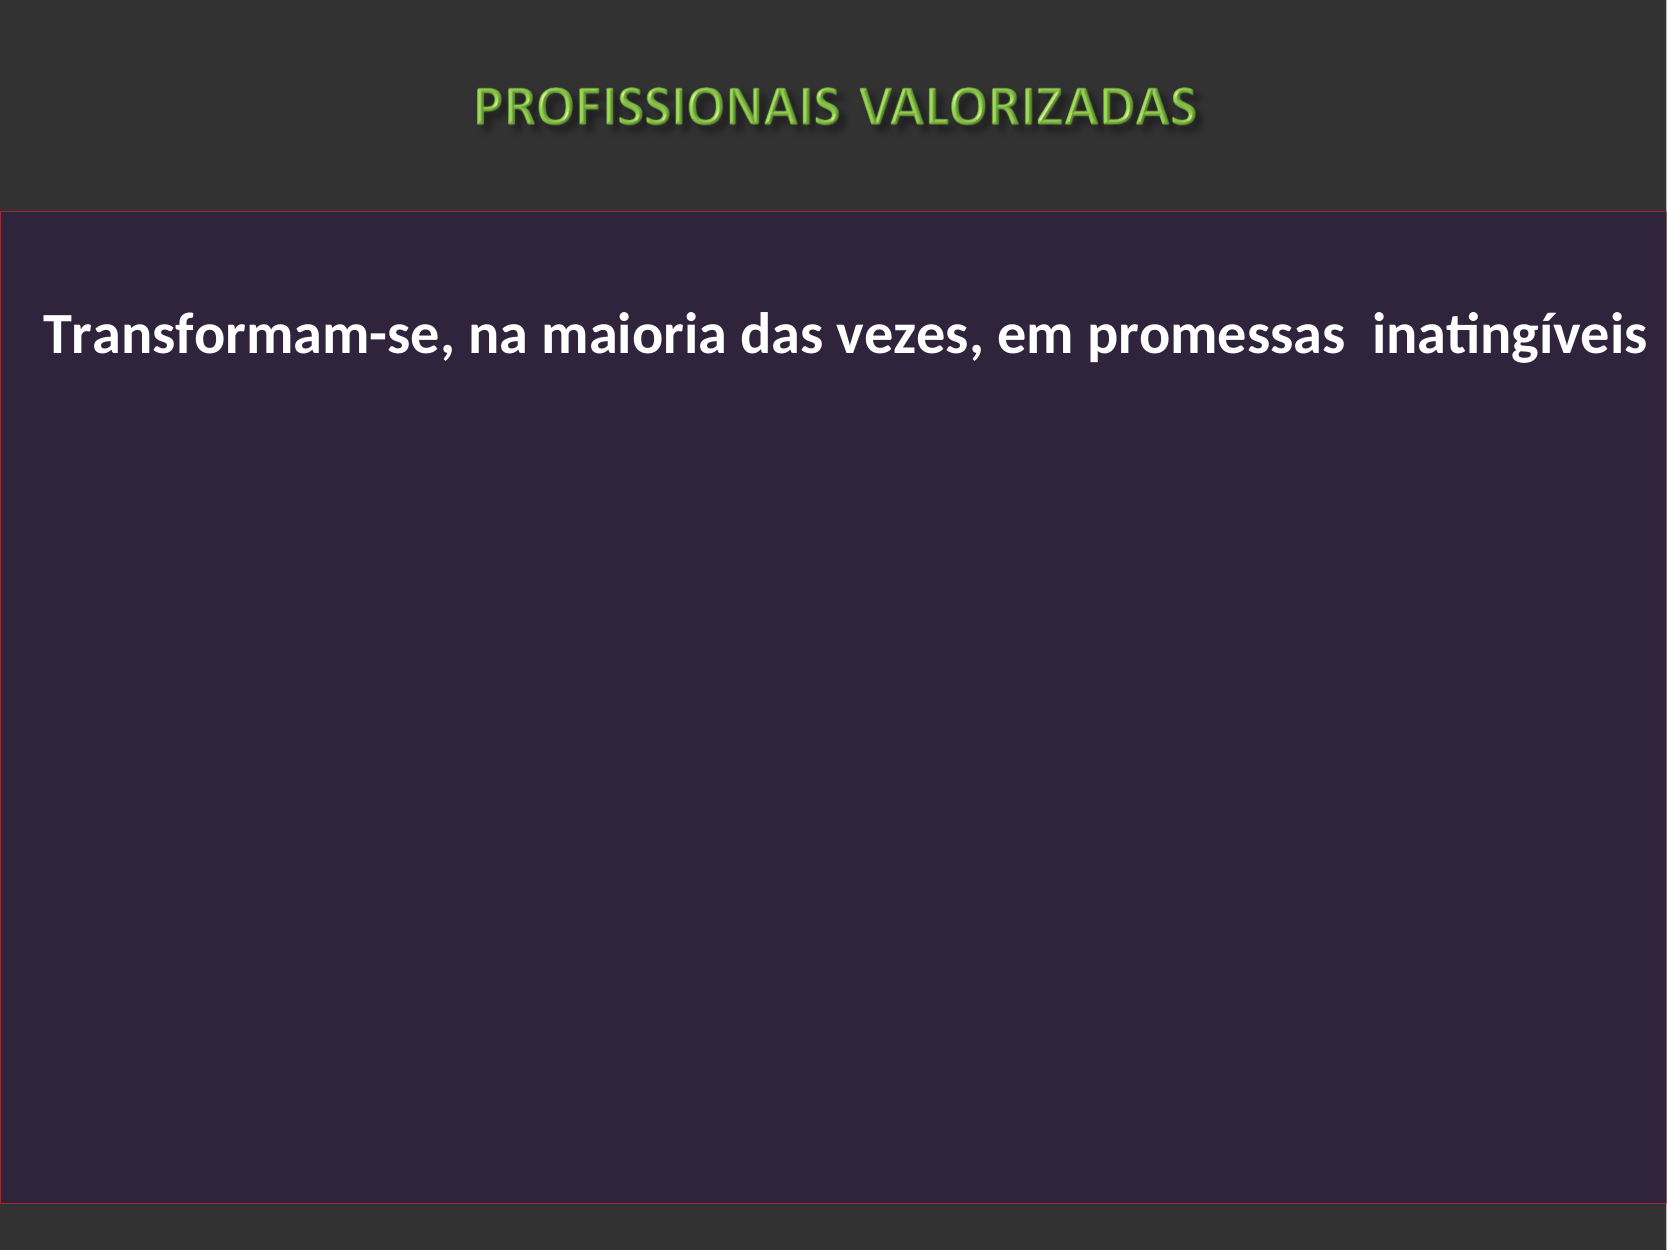

# Transformam-se, na maioria das vezes, em promessas inatingíveis